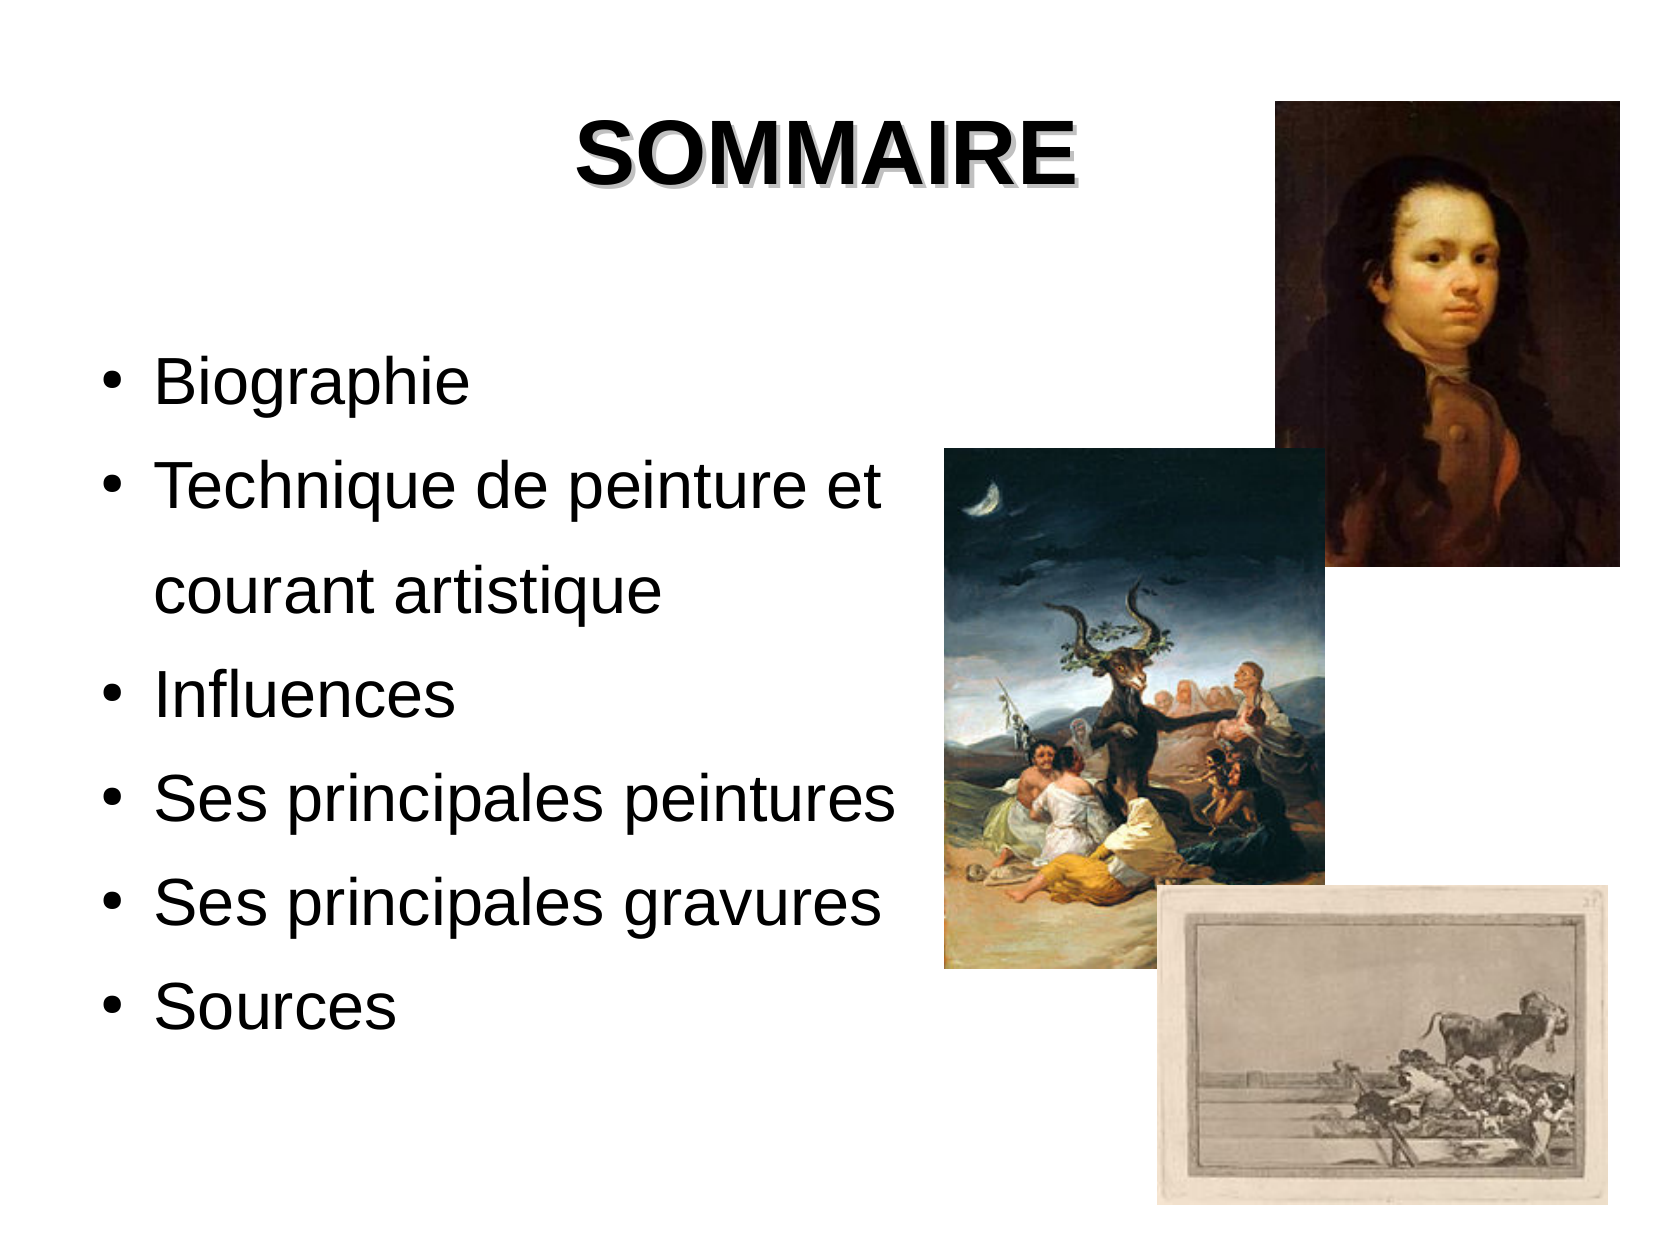

# SOMMAIRE
Biographie
Technique de peinture et
courant artistique
Influences
Ses principales peintures
Ses principales gravures
Sources